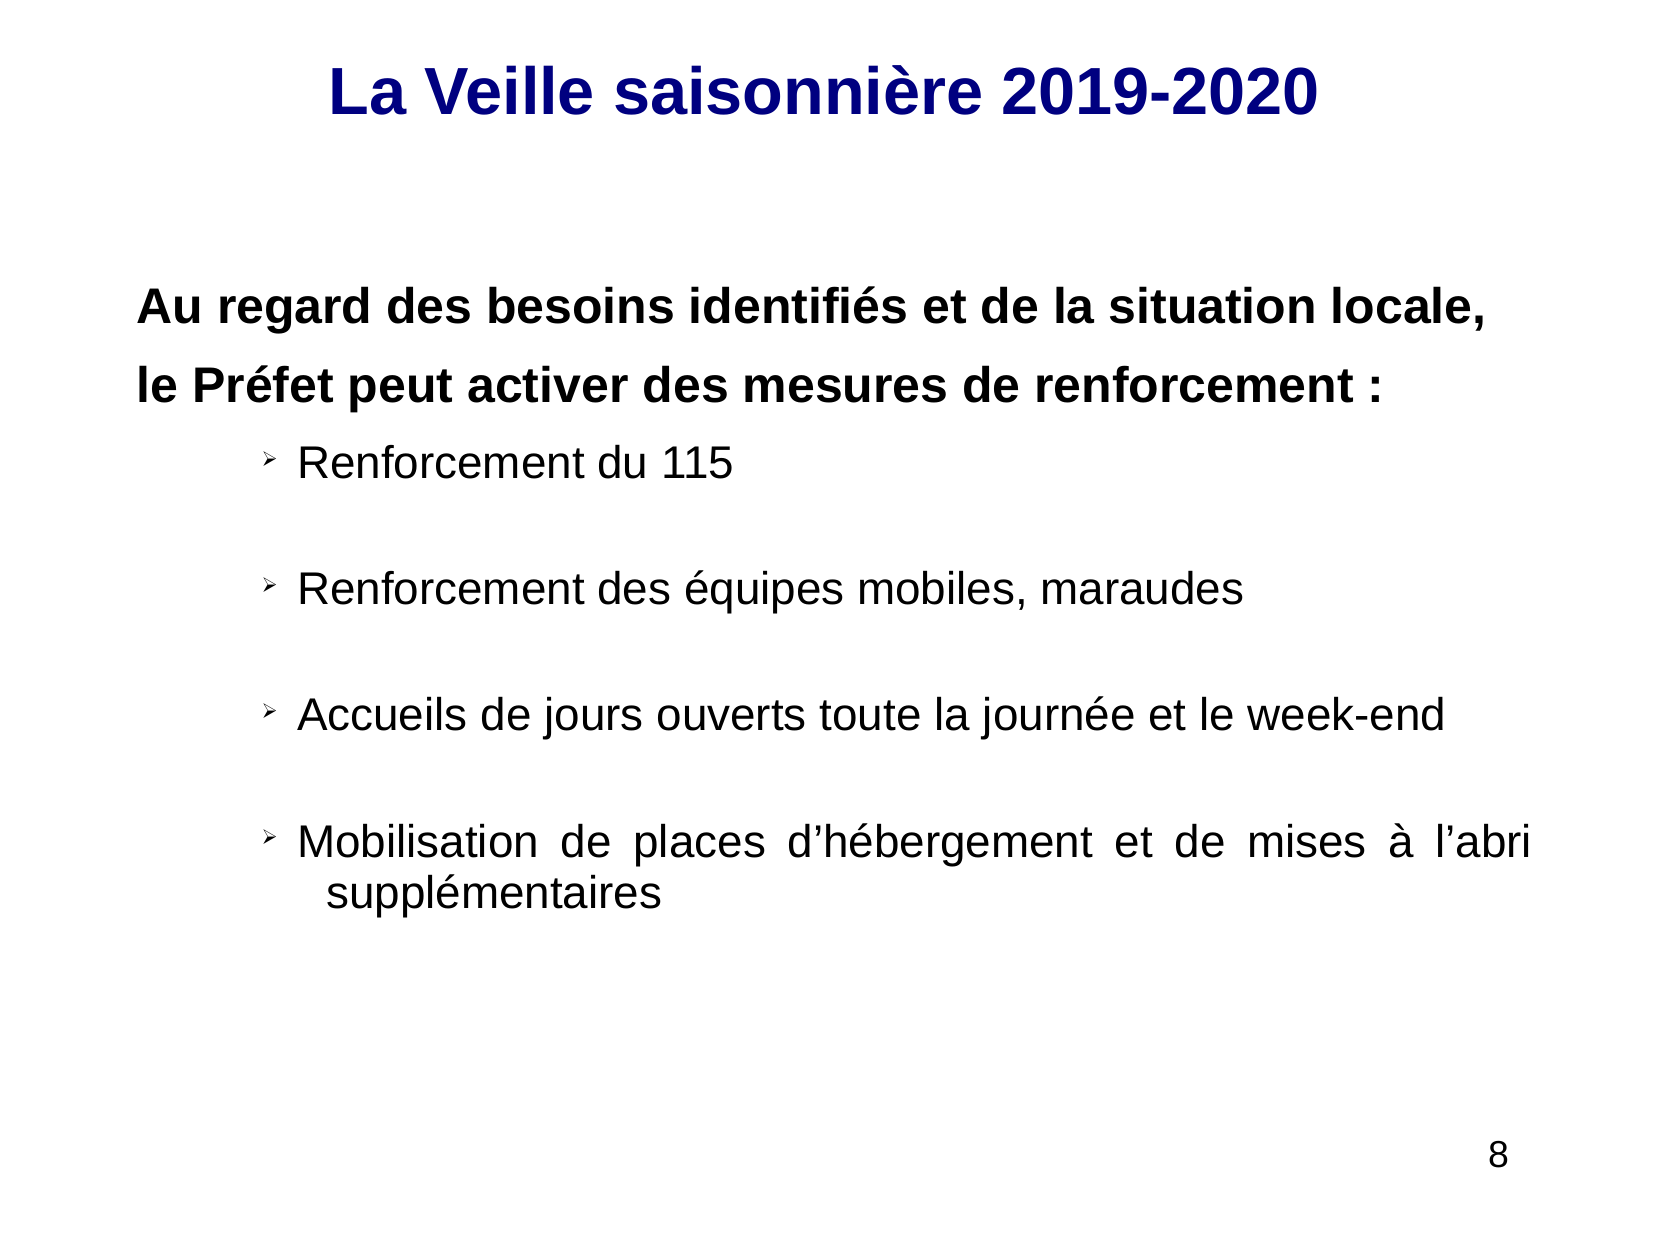

La Veille saisonnière 2019-2020
Au regard des besoins identifiés et de la situation locale,
le Préfet peut activer des mesures de renforcement :
Renforcement du 115
Renforcement des équipes mobiles, maraudes
Accueils de jours ouverts toute la journée et le week-end
Mobilisation de places d’hébergement et de mises à l’abri supplémentaires